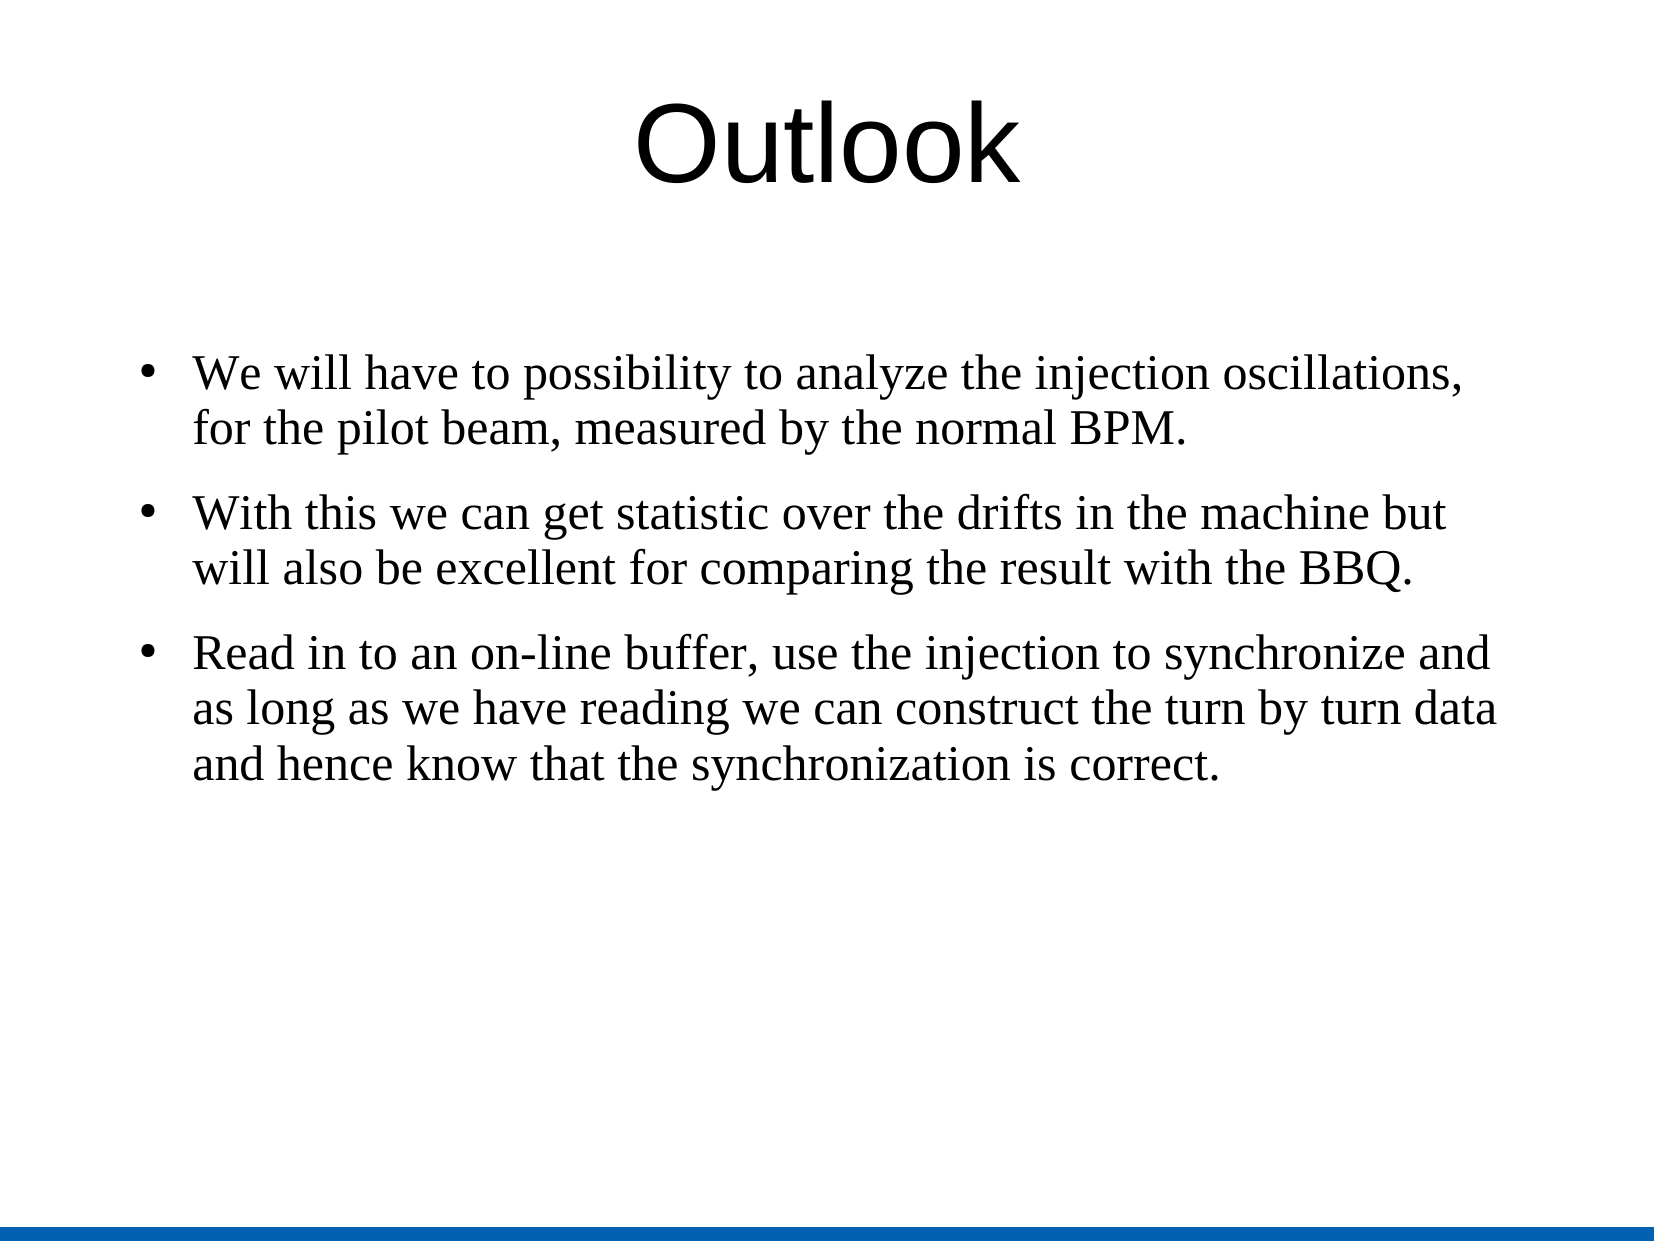

# Outlook
We will have to possibility to analyze the injection oscillations, for the pilot beam, measured by the normal BPM.
With this we can get statistic over the drifts in the machine but will also be excellent for comparing the result with the BBQ.
Read in to an on-line buffer, use the injection to synchronize and as long as we have reading we can construct the turn by turn data and hence know that the synchronization is correct.